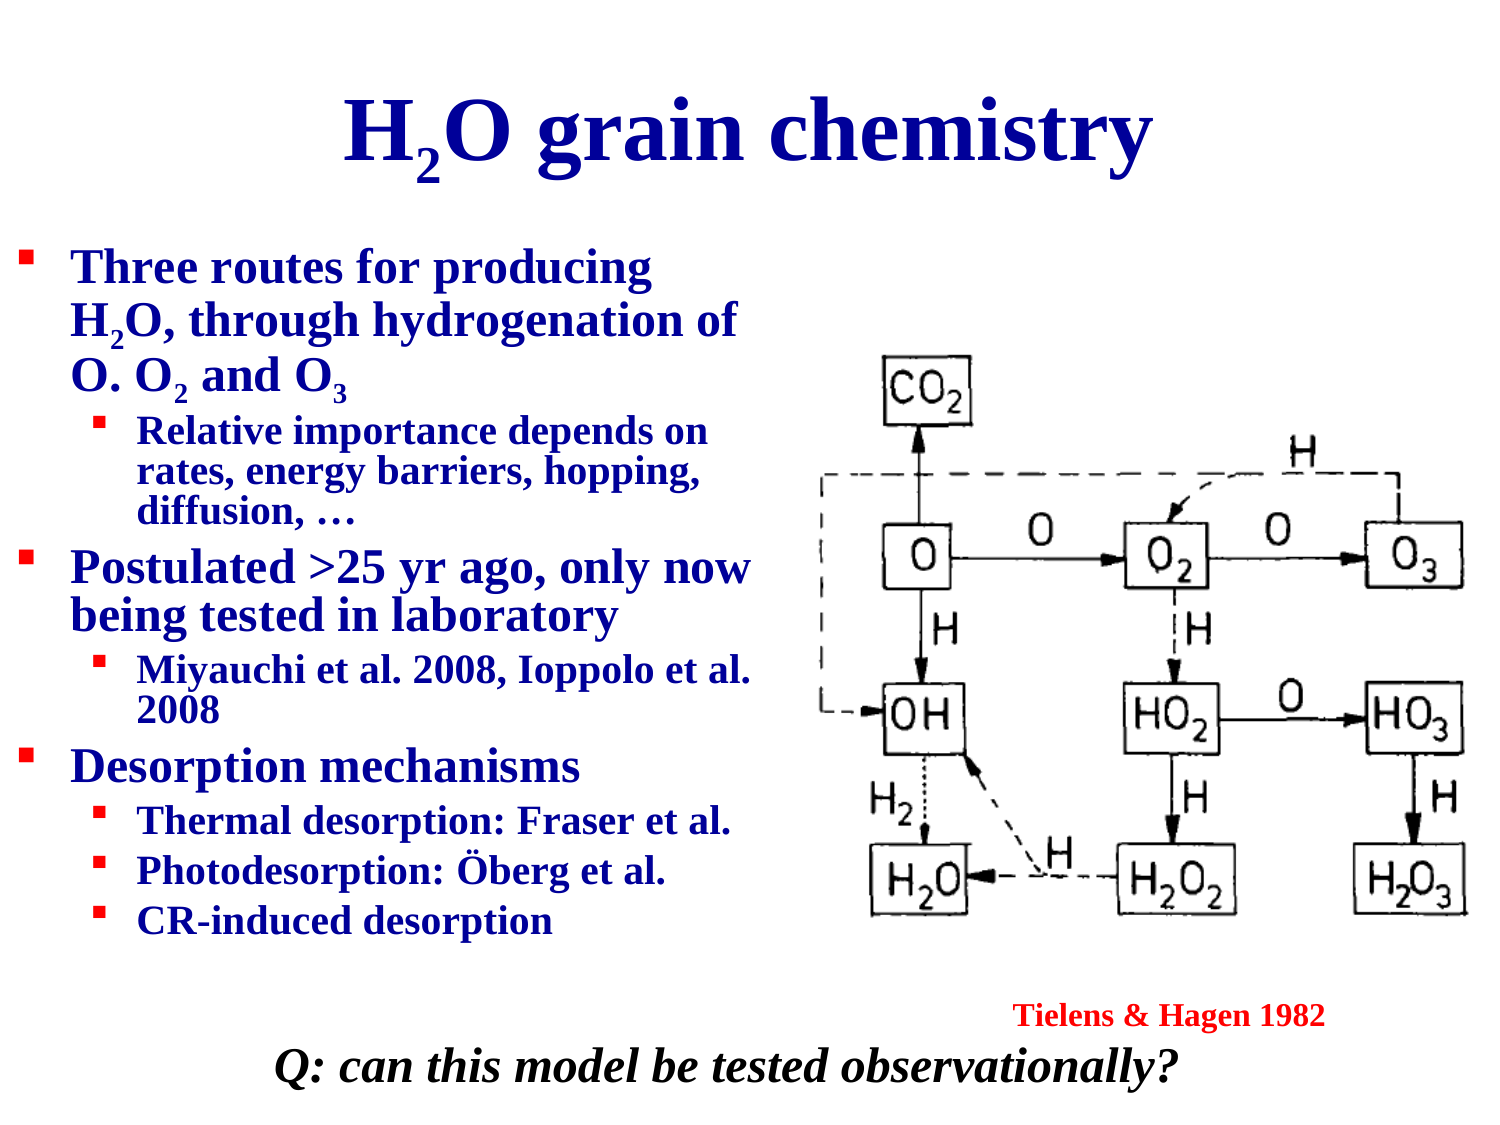

# H2O grain chemistry
Three routes for producing H2O, through hydrogenation of O. O2 and O3
Relative importance depends on rates, energy barriers, hopping, diffusion, …
Postulated >25 yr ago, only now being tested in laboratory
Miyauchi et al. 2008, Ioppolo et al. 2008
Desorption mechanisms
Thermal desorption: Fraser et al.
Photodesorption: Öberg et al.
CR-induced desorption
Tielens & Hagen 1982
Q: can this model be tested observationally?